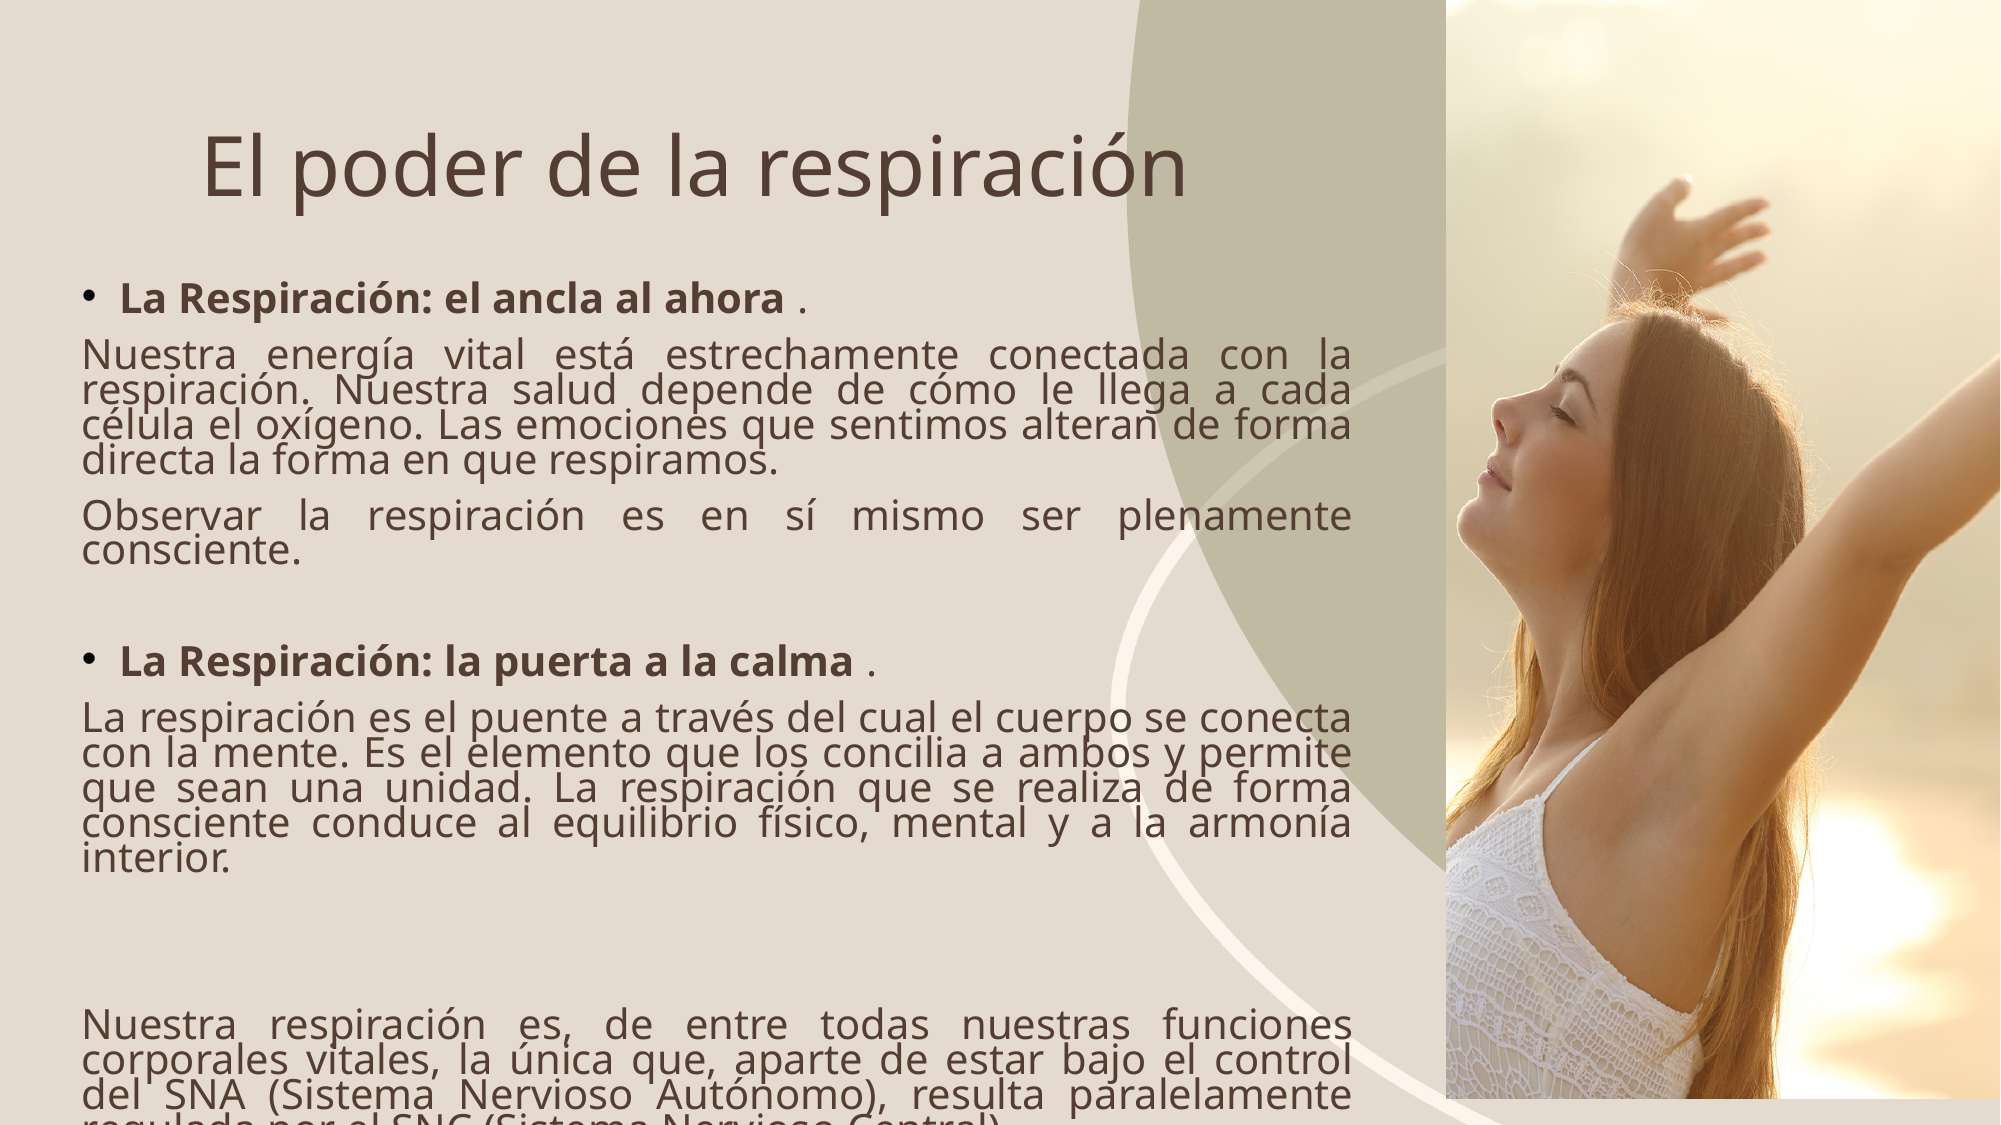

# El poder de la respiración
La Respiración: el ancla al ahora .
Nuestra energía vital está estrechamente conectada con la respiración. Nuestra salud depende de cómo le llega a cada célula el oxígeno. Las emociones que sentimos alteran de forma directa la forma en que respiramos.
Observar la respiración es en sí mismo ser plenamente consciente.
La Respiración: la puerta a la calma .
La respiración es el puente a través del cual el cuerpo se conecta con la mente. Es el elemento que los concilia a ambos y permite que sean una unidad. La respiración que se realiza de forma consciente conduce al equilibrio físico, mental y a la armonía interior.
Nuestra respiración es, de entre todas nuestras funciones corporales vitales, la única que, aparte de estar bajo el control del SNA (Sistema Nervioso Autónomo), resulta paralelamente regulada por el SNC (Sistema Nervioso Central).